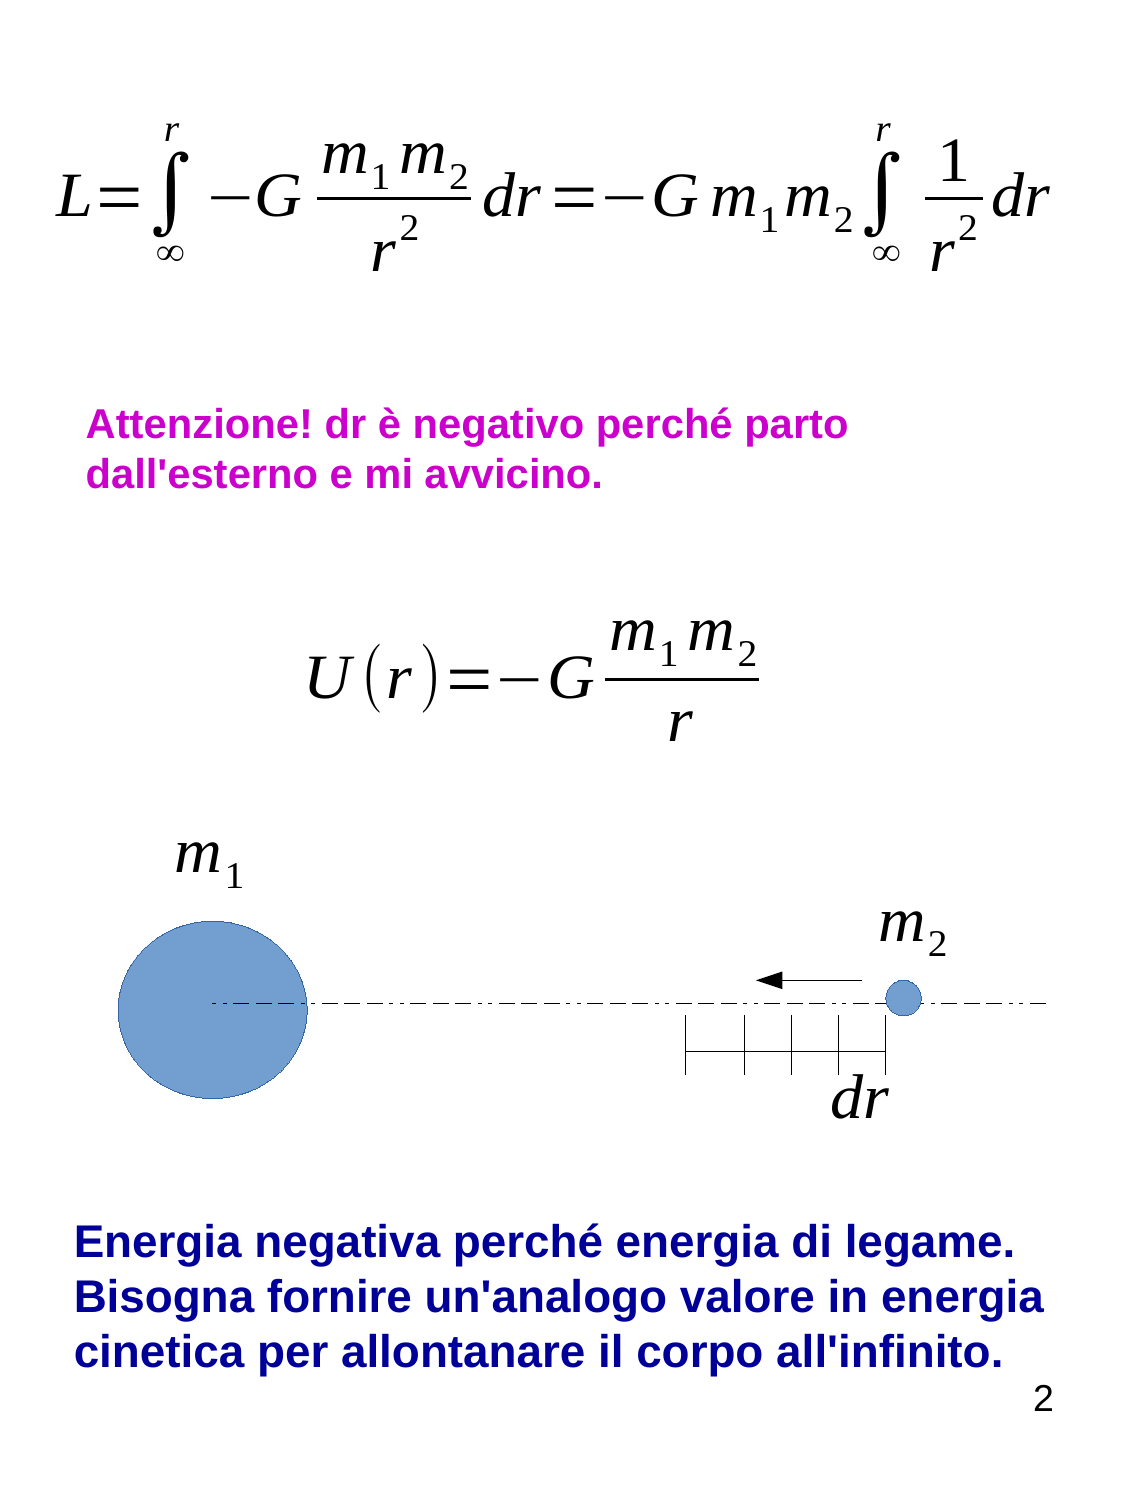

Attenzione! dr è negativo perché parto dall'esterno e mi avvicino.
Energia negativa perché energia di legame. Bisogna fornire un'analogo valore in energia cinetica per allontanare il corpo all'infinito.
P3 Forze Conservative
2